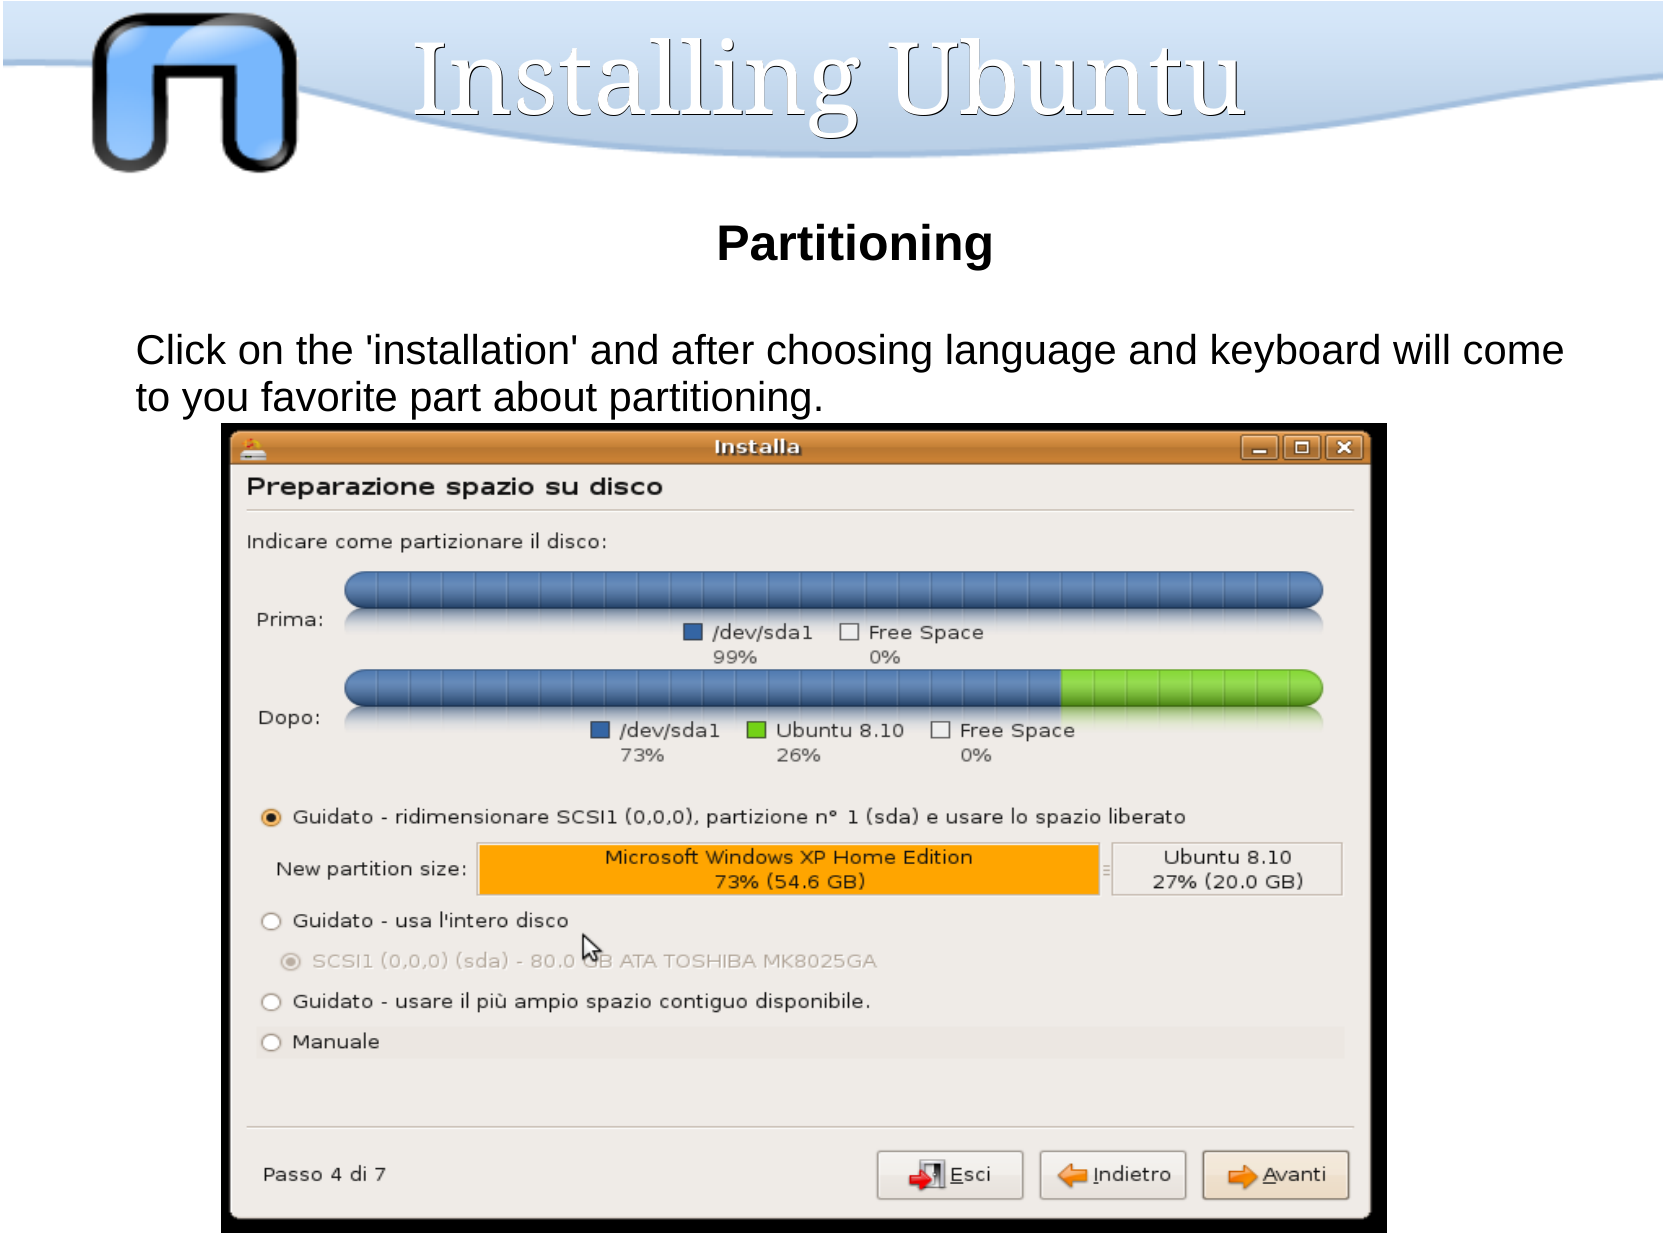

Installing Ubuntu
# Partitioning
Click on the 'installation' and after choosing language and keyboard will come to you favorite part about partitioning.